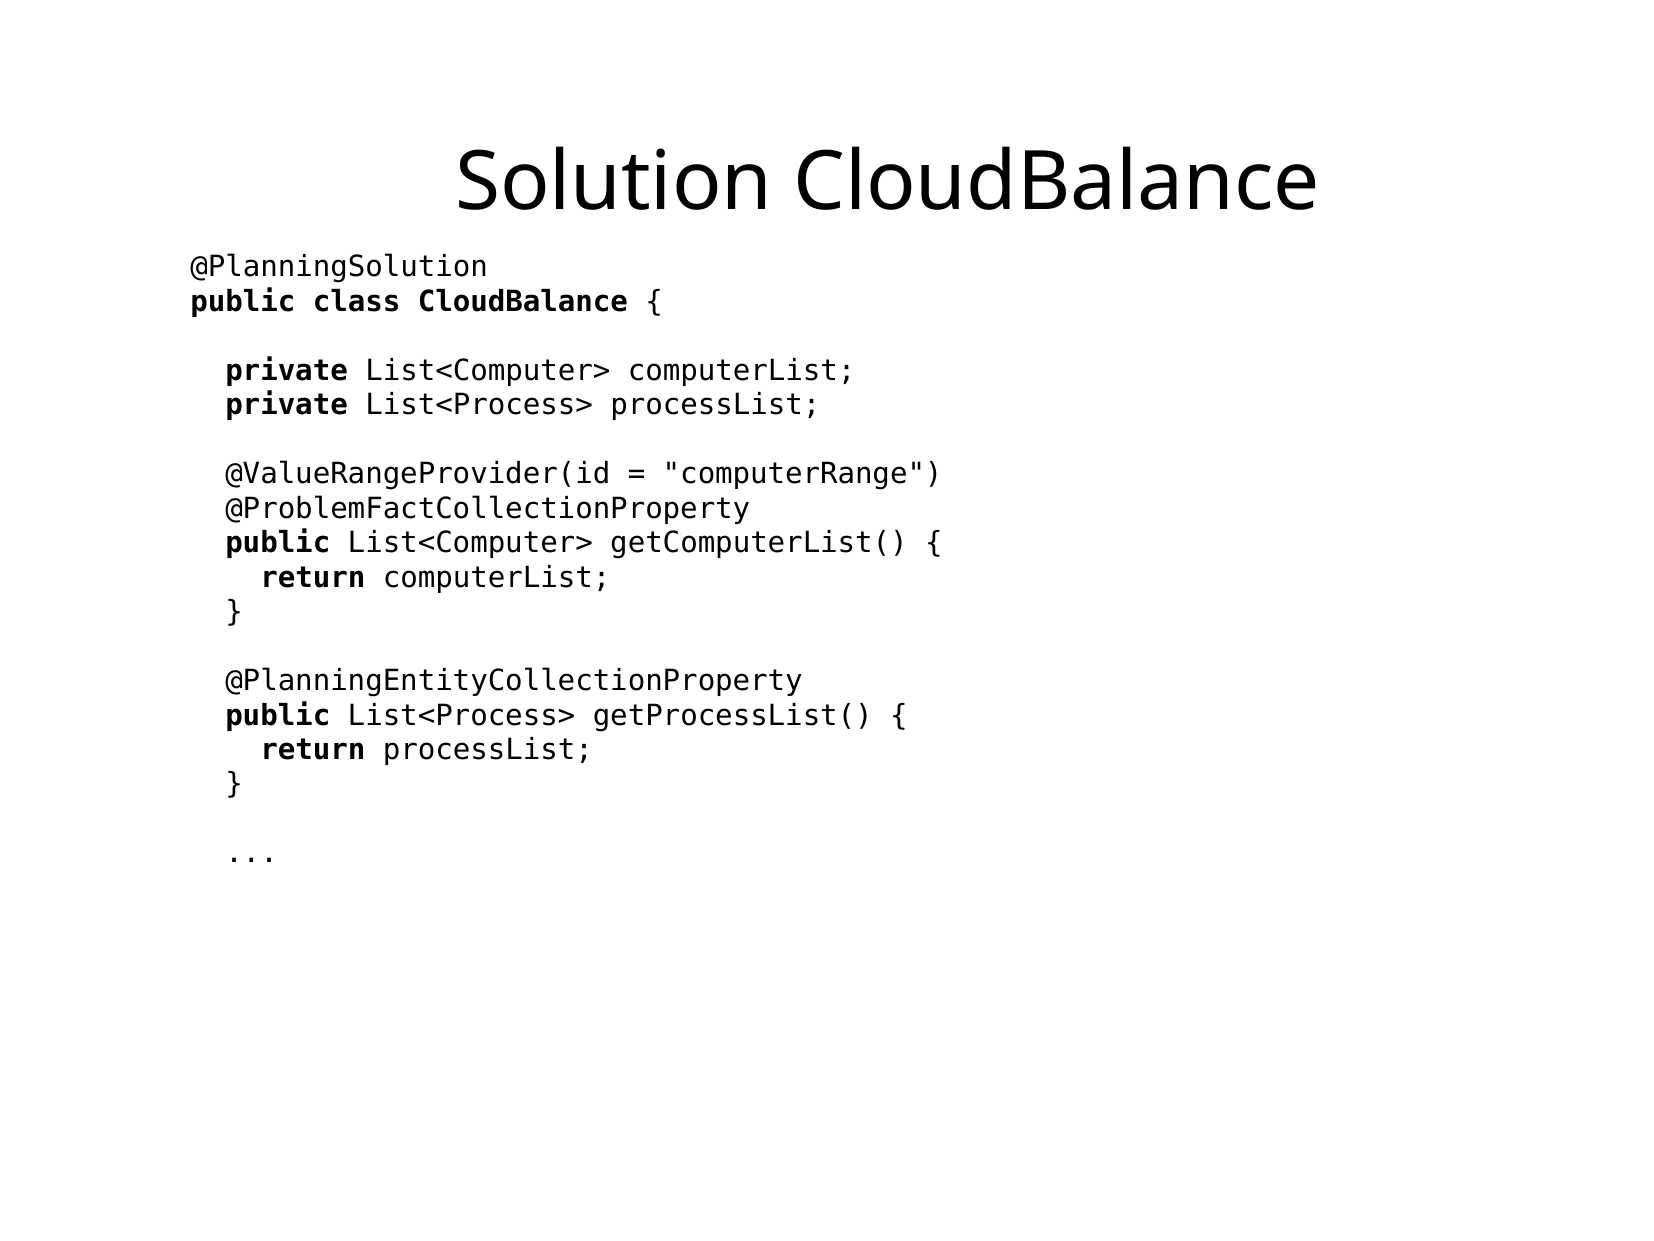

Solution CloudBalance
@PlanningSolution
public class CloudBalance {
 private List<Computer> computerList;
 private List<Process> processList;
 @ValueRangeProvider(id = "computerRange")
 @ProblemFactCollectionProperty
 public List<Computer> getComputerList() {
 return computerList;
 }
 @PlanningEntityCollectionProperty
 public List<Process> getProcessList() {
 return processList;
 }
 ...